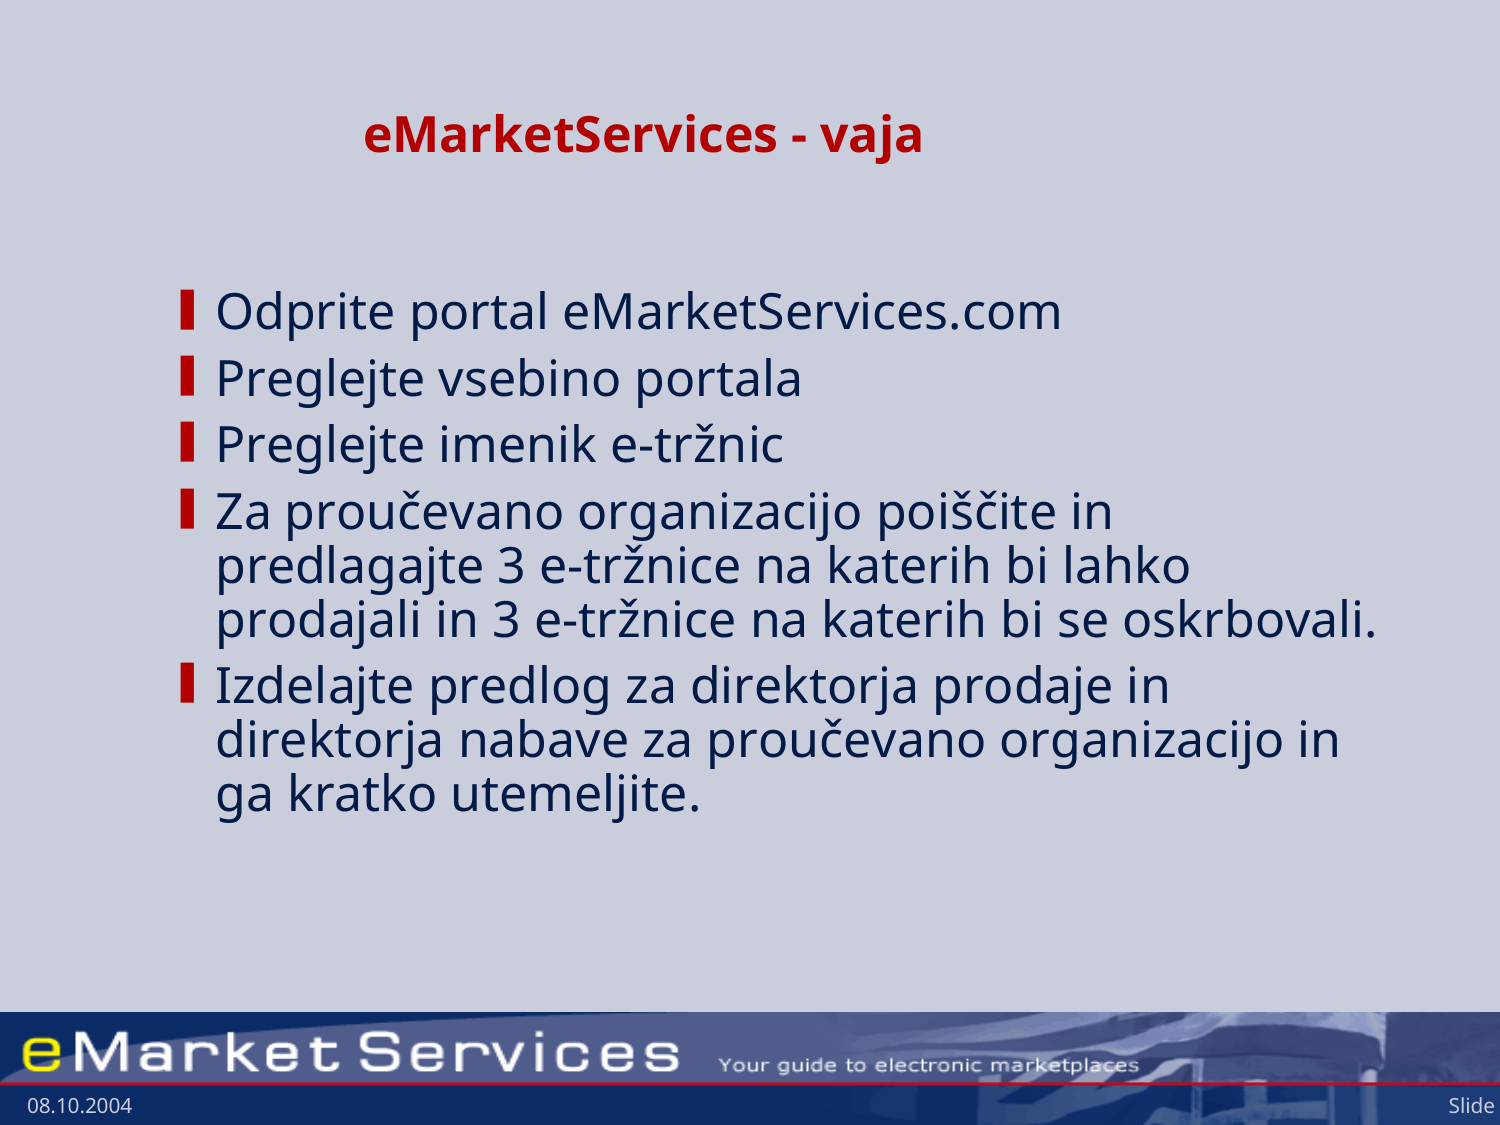

# eMarketServices - vaja
Odprite portal eMarketServices.com
Preglejte vsebino portala
Preglejte imenik e-tržnic
Za proučevano organizacijo poiščite in predlagajte 3 e-tržnice na katerih bi lahko prodajali in 3 e-tržnice na katerih bi se oskrbovali.
Izdelajte predlog za direktorja prodaje in direktorja nabave za proučevano organizacijo in ga kratko utemeljite.
08.10.2004
Slide